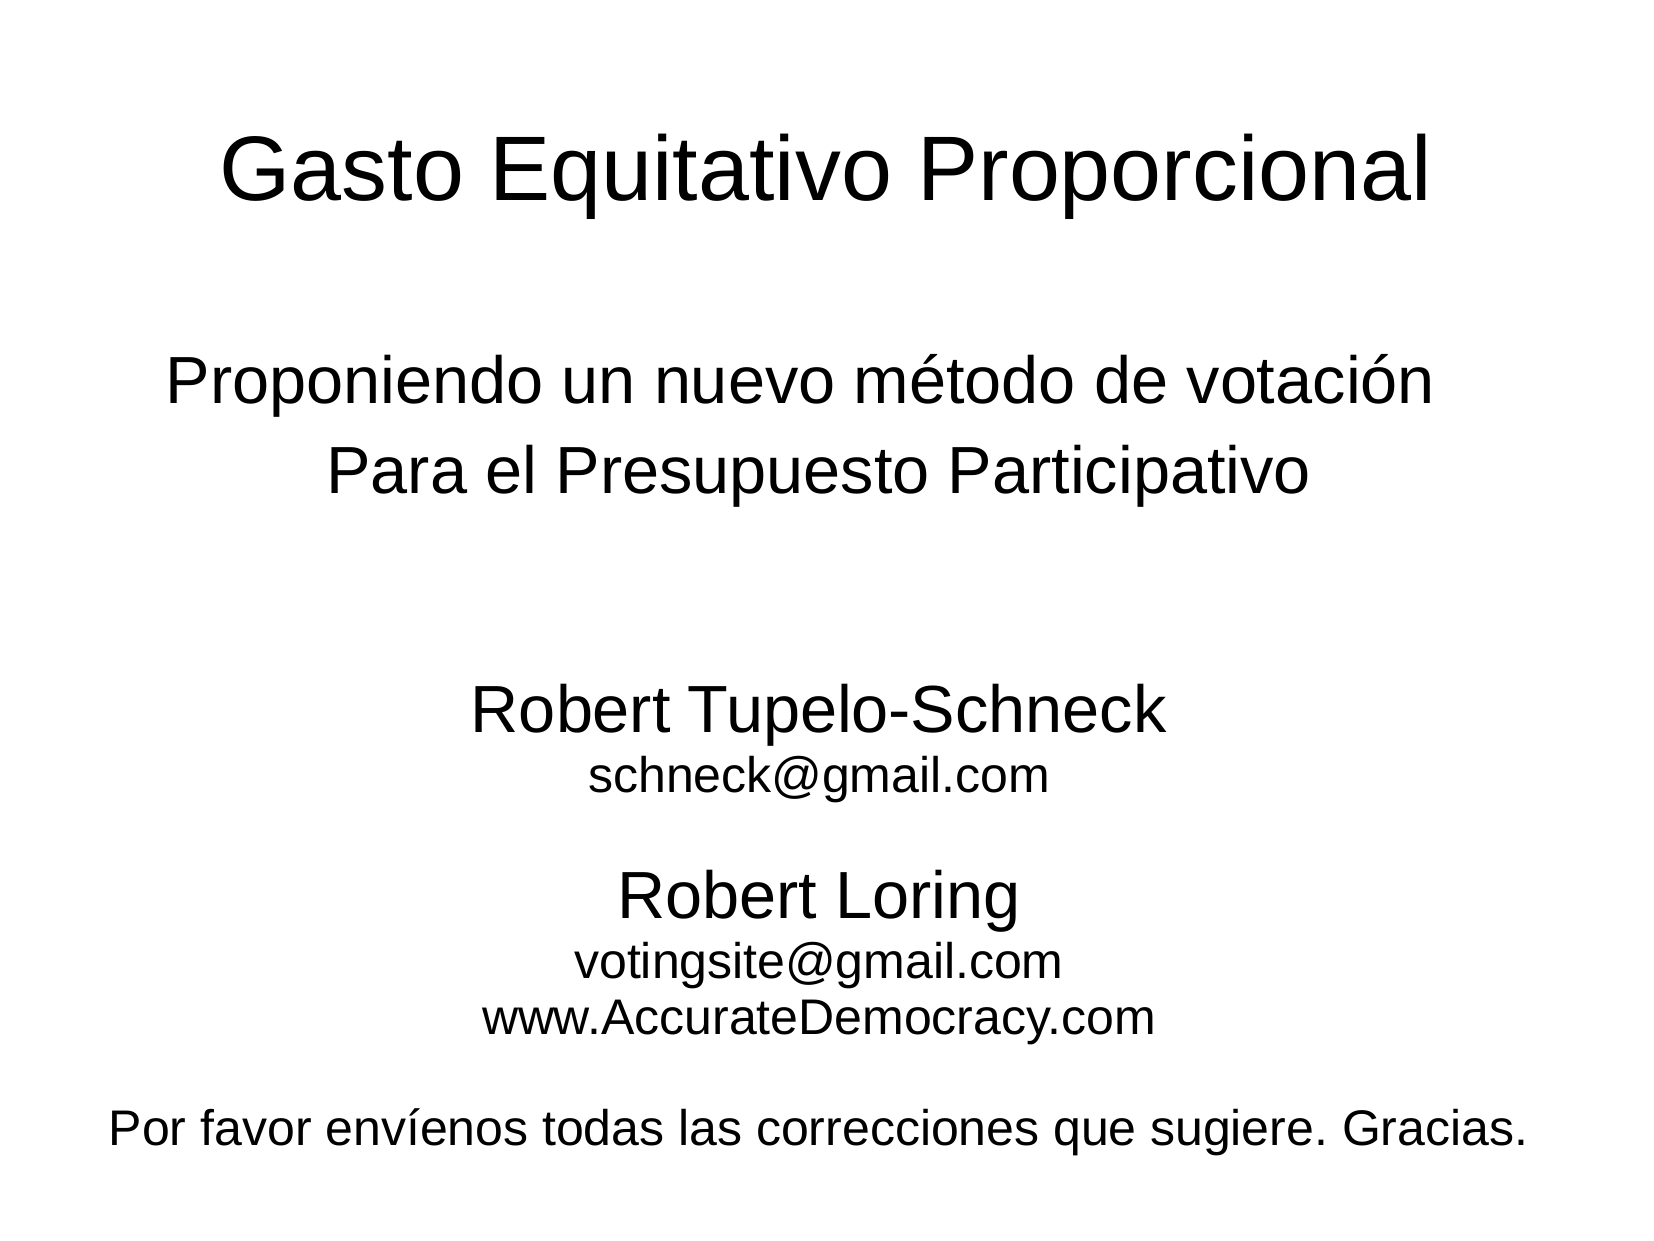

# Gasto Equitativo Proporcional
Proponiendo un nuevo método de votación
Para el Presupuesto Participativo
Robert Tupelo-Schneck
schneck@gmail.com
Robert Loring
votingsite@gmail.com
www.AccurateDemocracy.com
Por favor envíenos todas las correcciones que sugiere. Gracias.